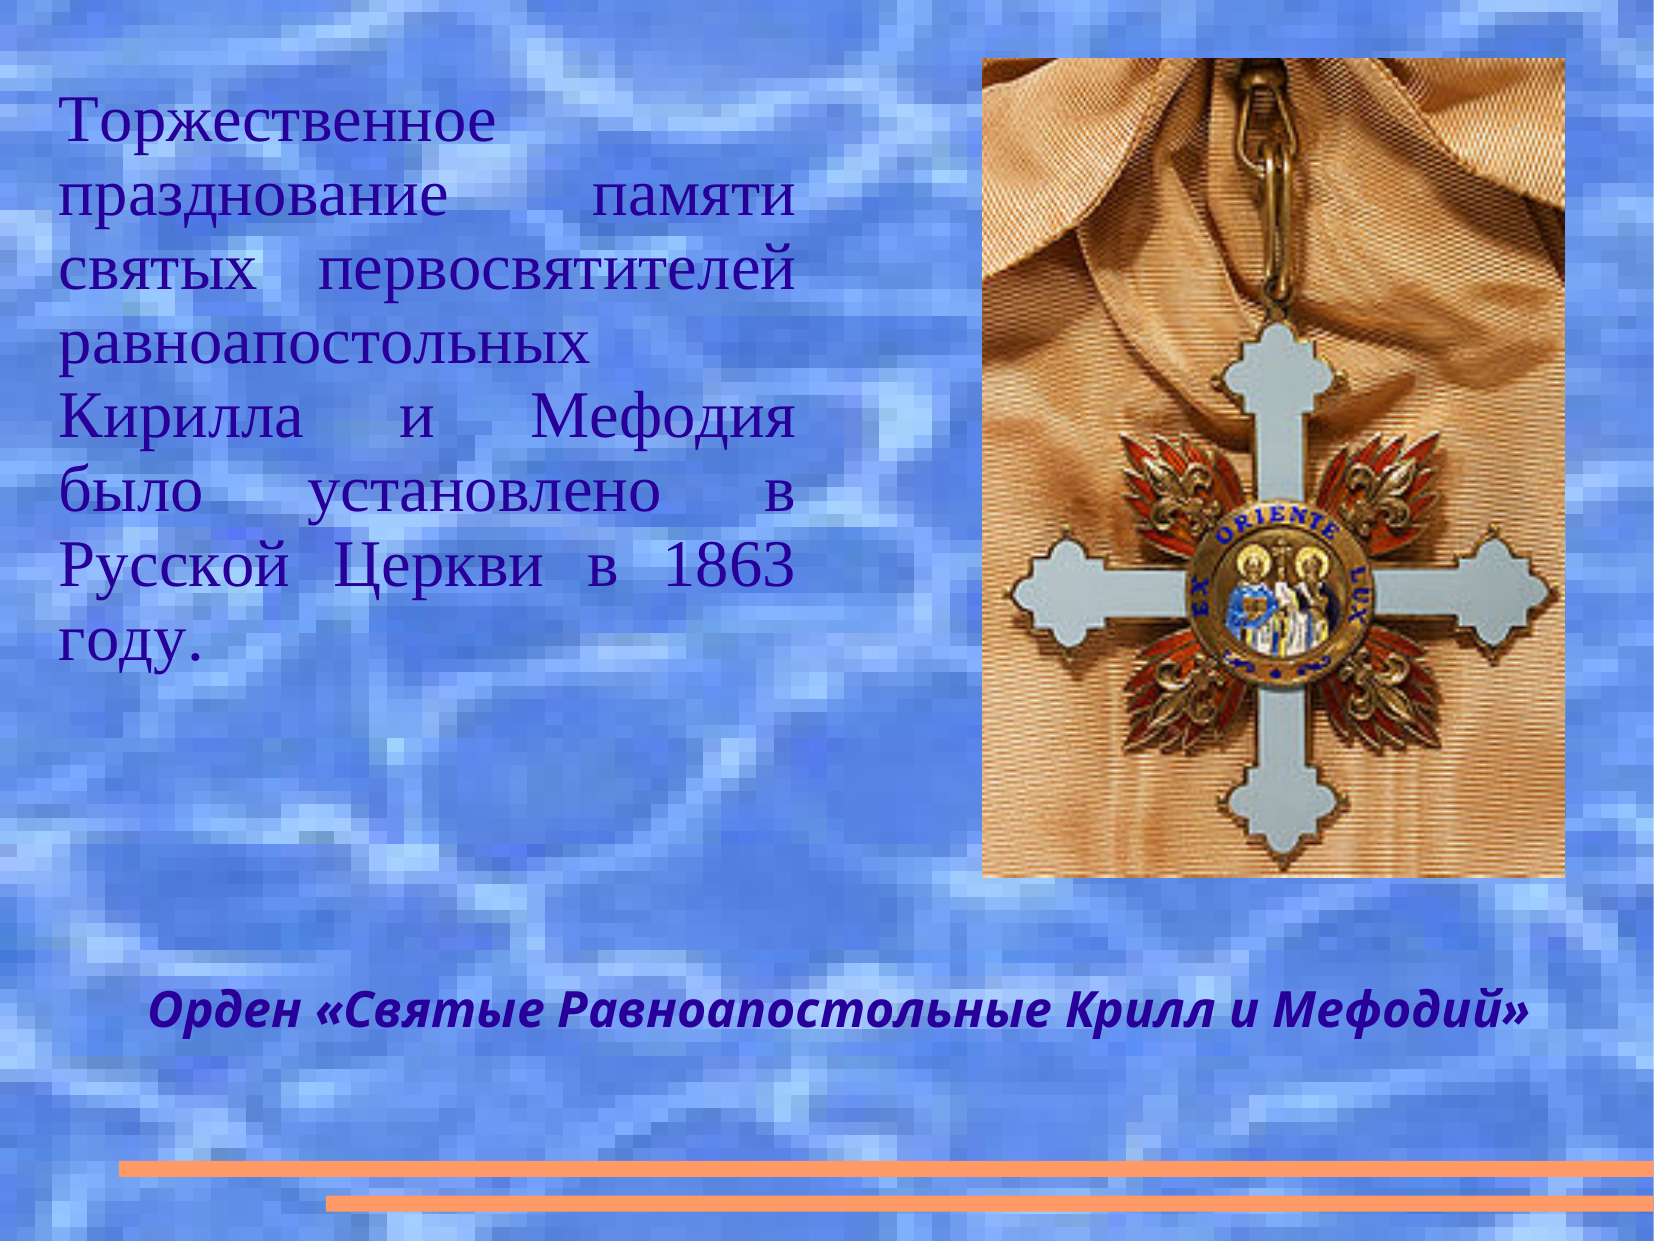

Торжественное празднование памяти святых первосвятителей равноапостольных Кирилла и Мефодия было установлено в Русской Церкви в 1863 году.
# Орден «Святые Равноапостольные Крилл и Мефодий»